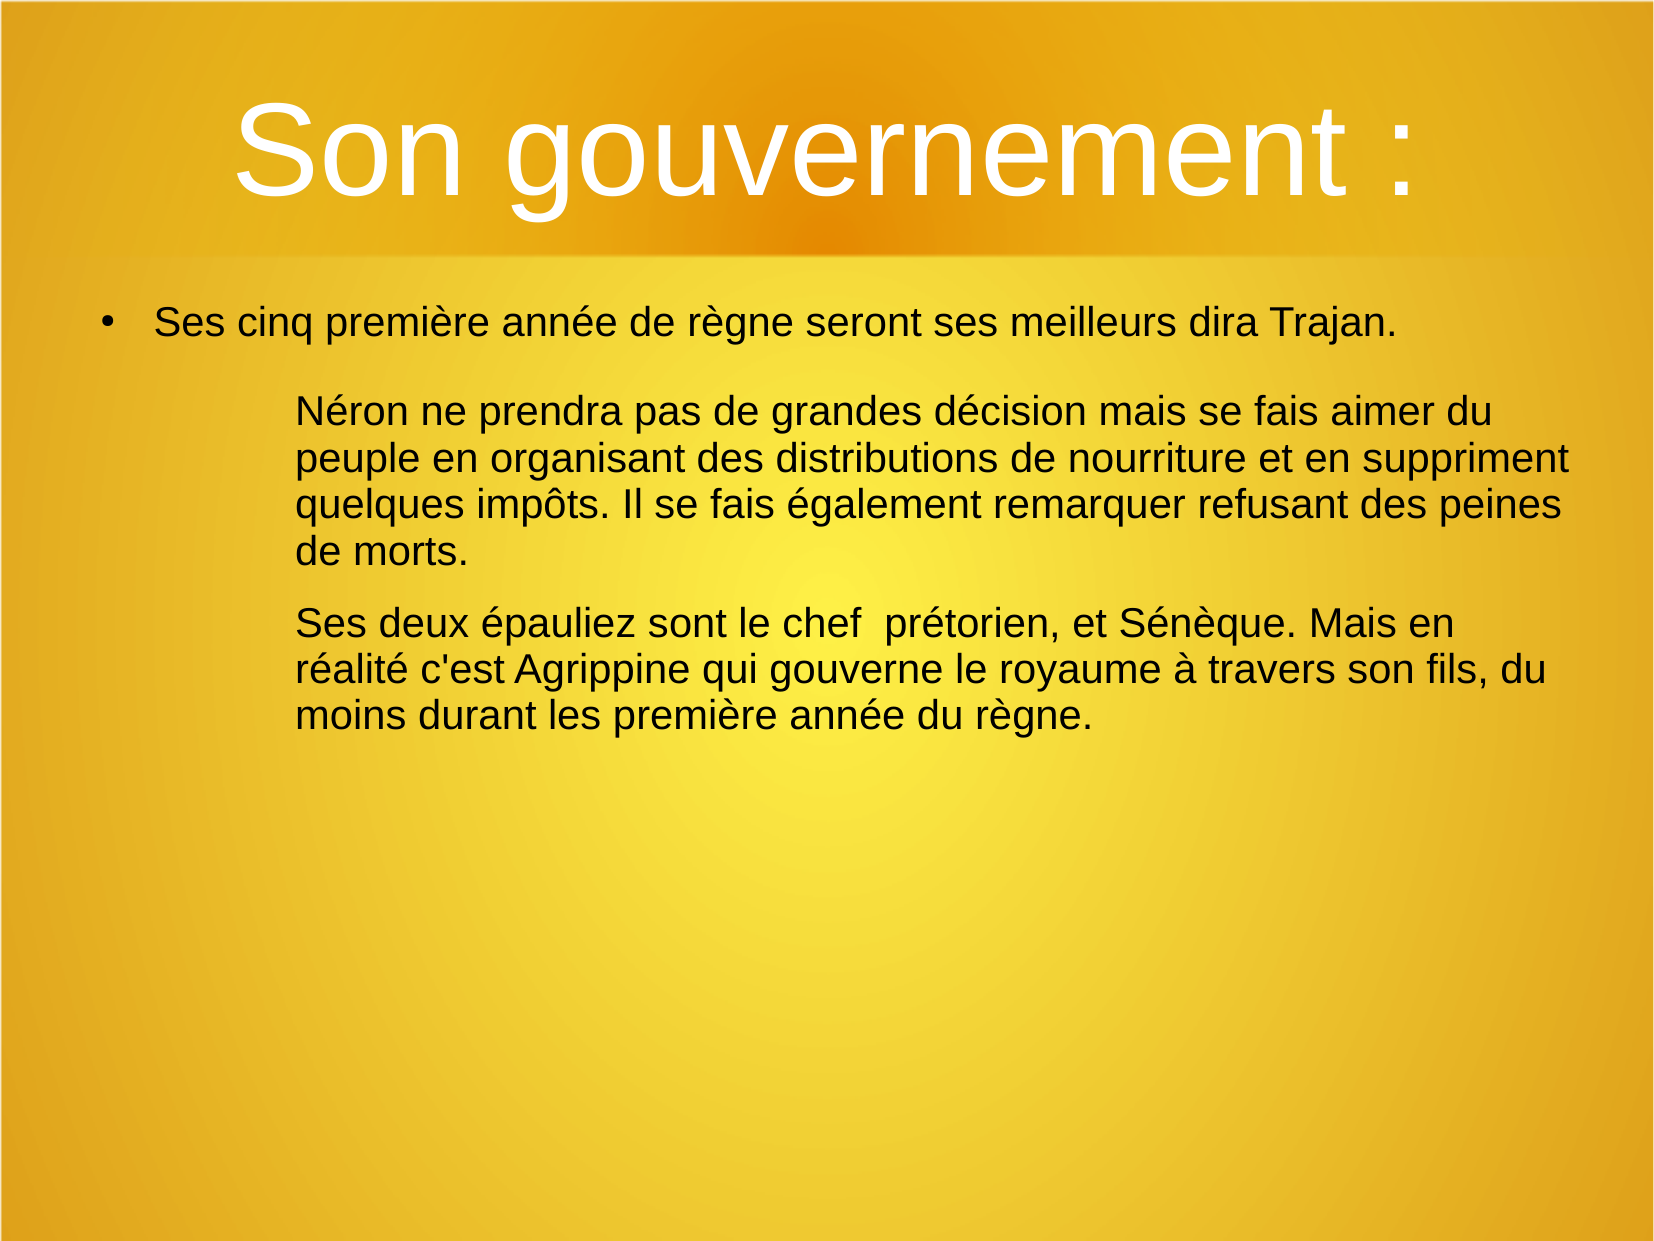

# Son gouvernement :
Ses cinq première année de règne seront ses meilleurs dira Trajan.
Néron ne prendra pas de grandes décision mais se fais aimer du peuple en organisant des distributions de nourriture et en suppriment quelques impôts. Il se fais également remarquer refusant des peines de morts.
Ses deux épauliez sont le chef prétorien, et Sénèque. Mais en réalité c'est Agrippine qui gouverne le royaume à travers son fils, du moins durant les première année du règne.